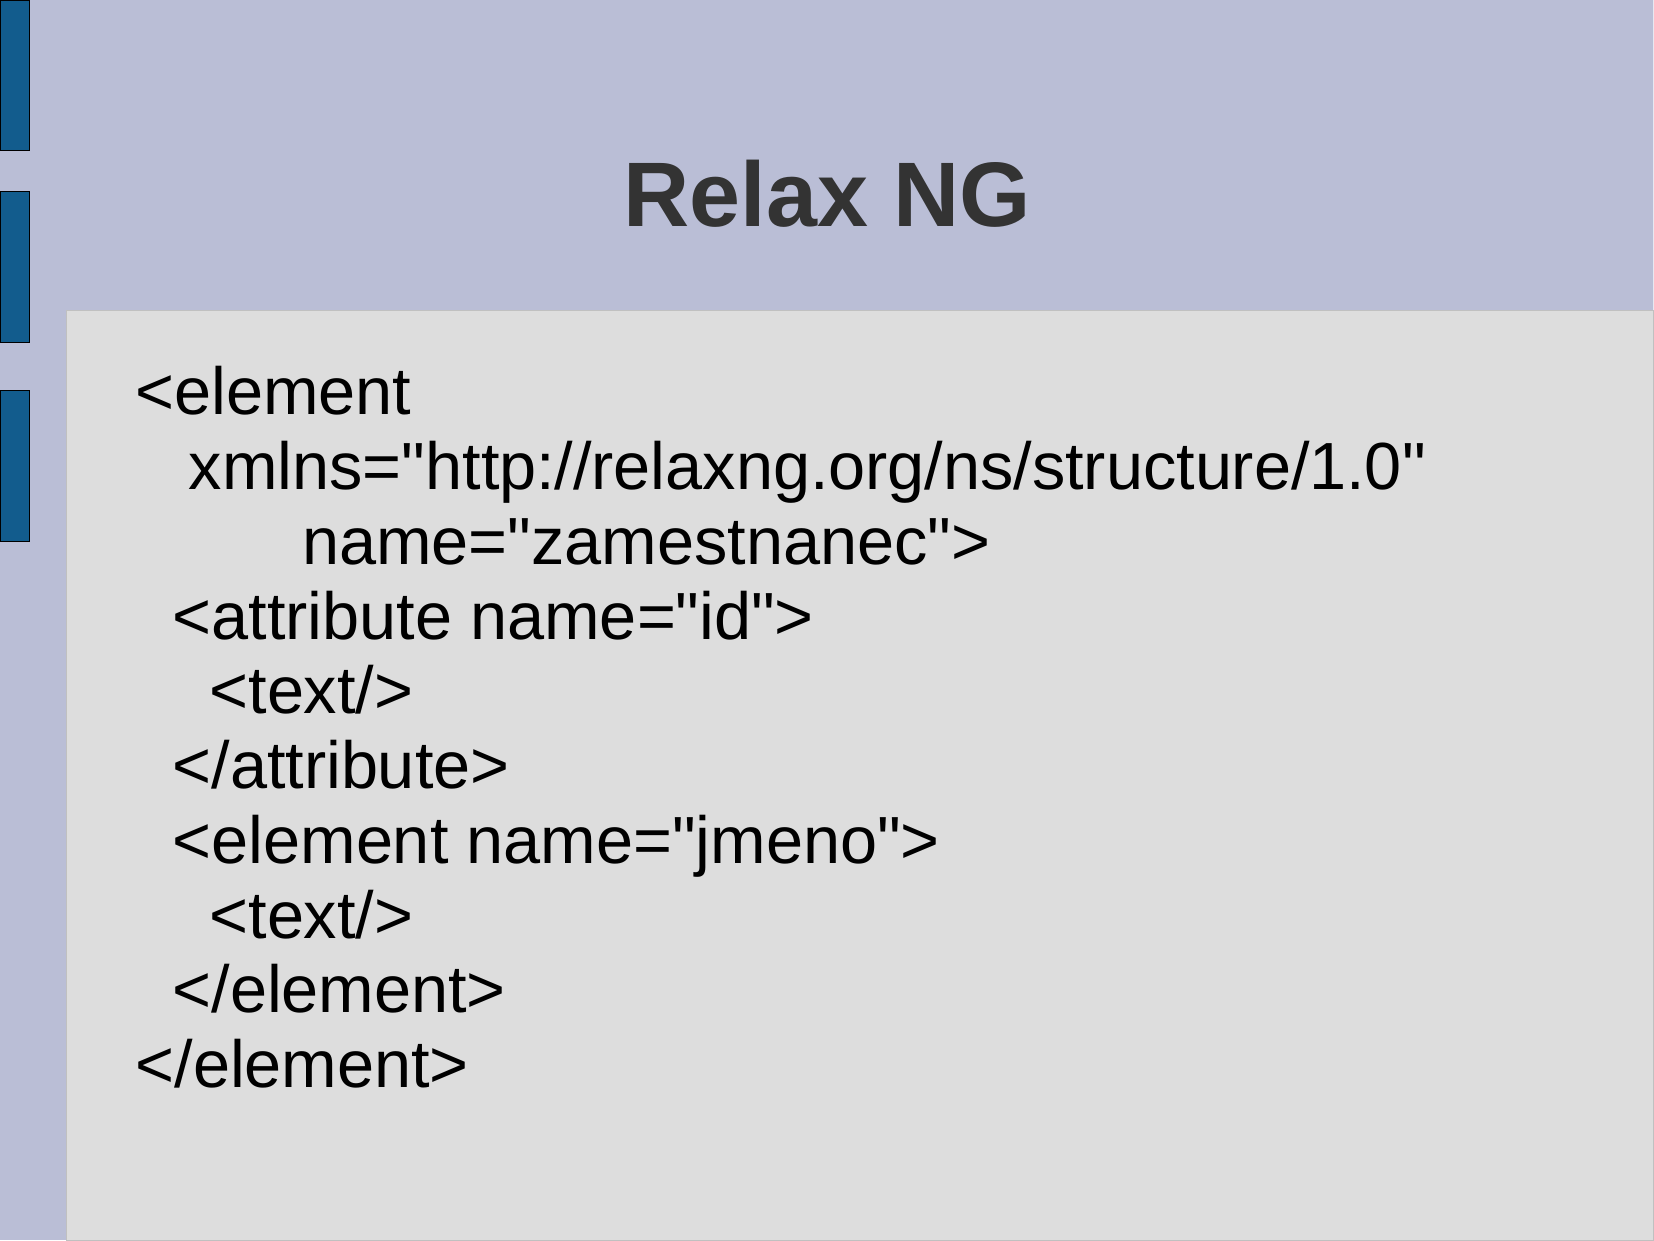

# Relax NG
<element xmlns="http://relaxng.org/ns/structure/1.0"
 name="zamestnanec">
 <attribute name="id">
 <text/>
 </attribute>
 <element name="jmeno">
 <text/>
 </element>
</element>